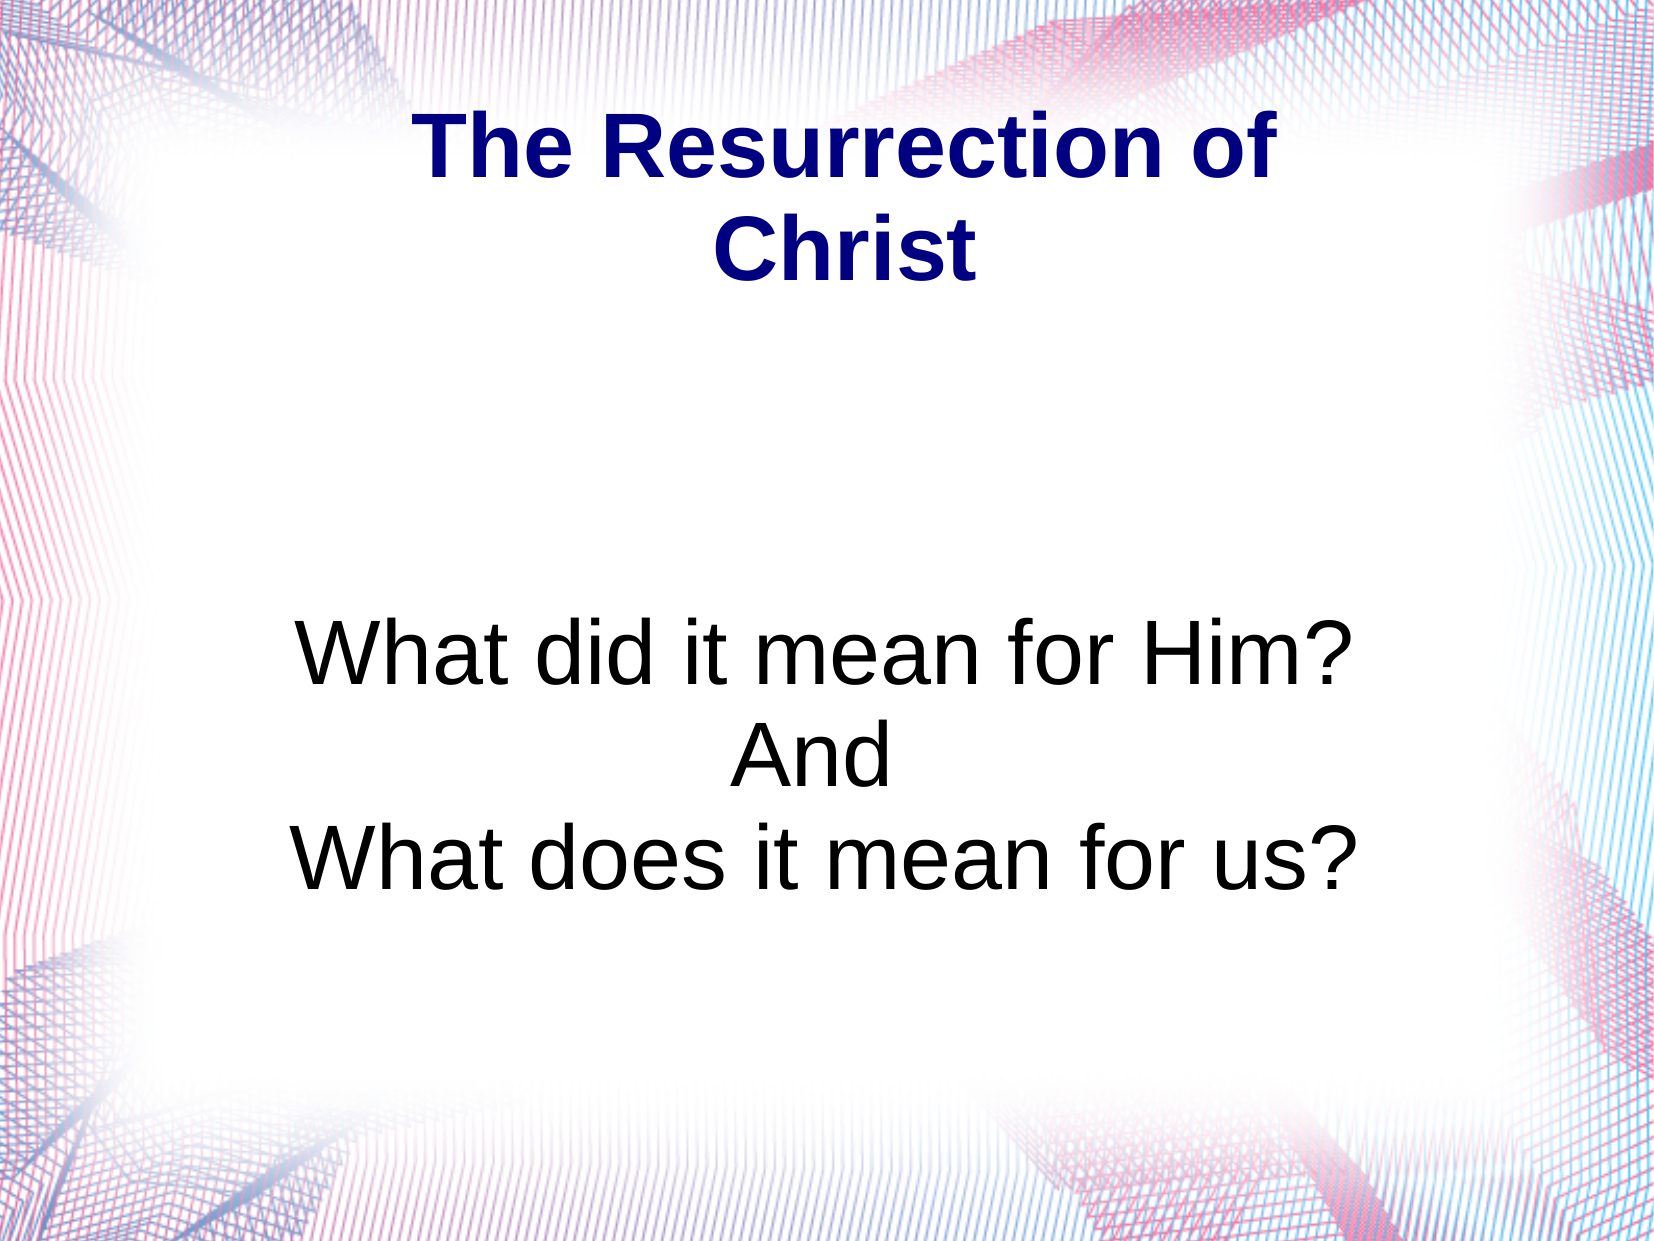

# The Resurrection of Christ
What did it mean for Him?
And
What does it mean for us?